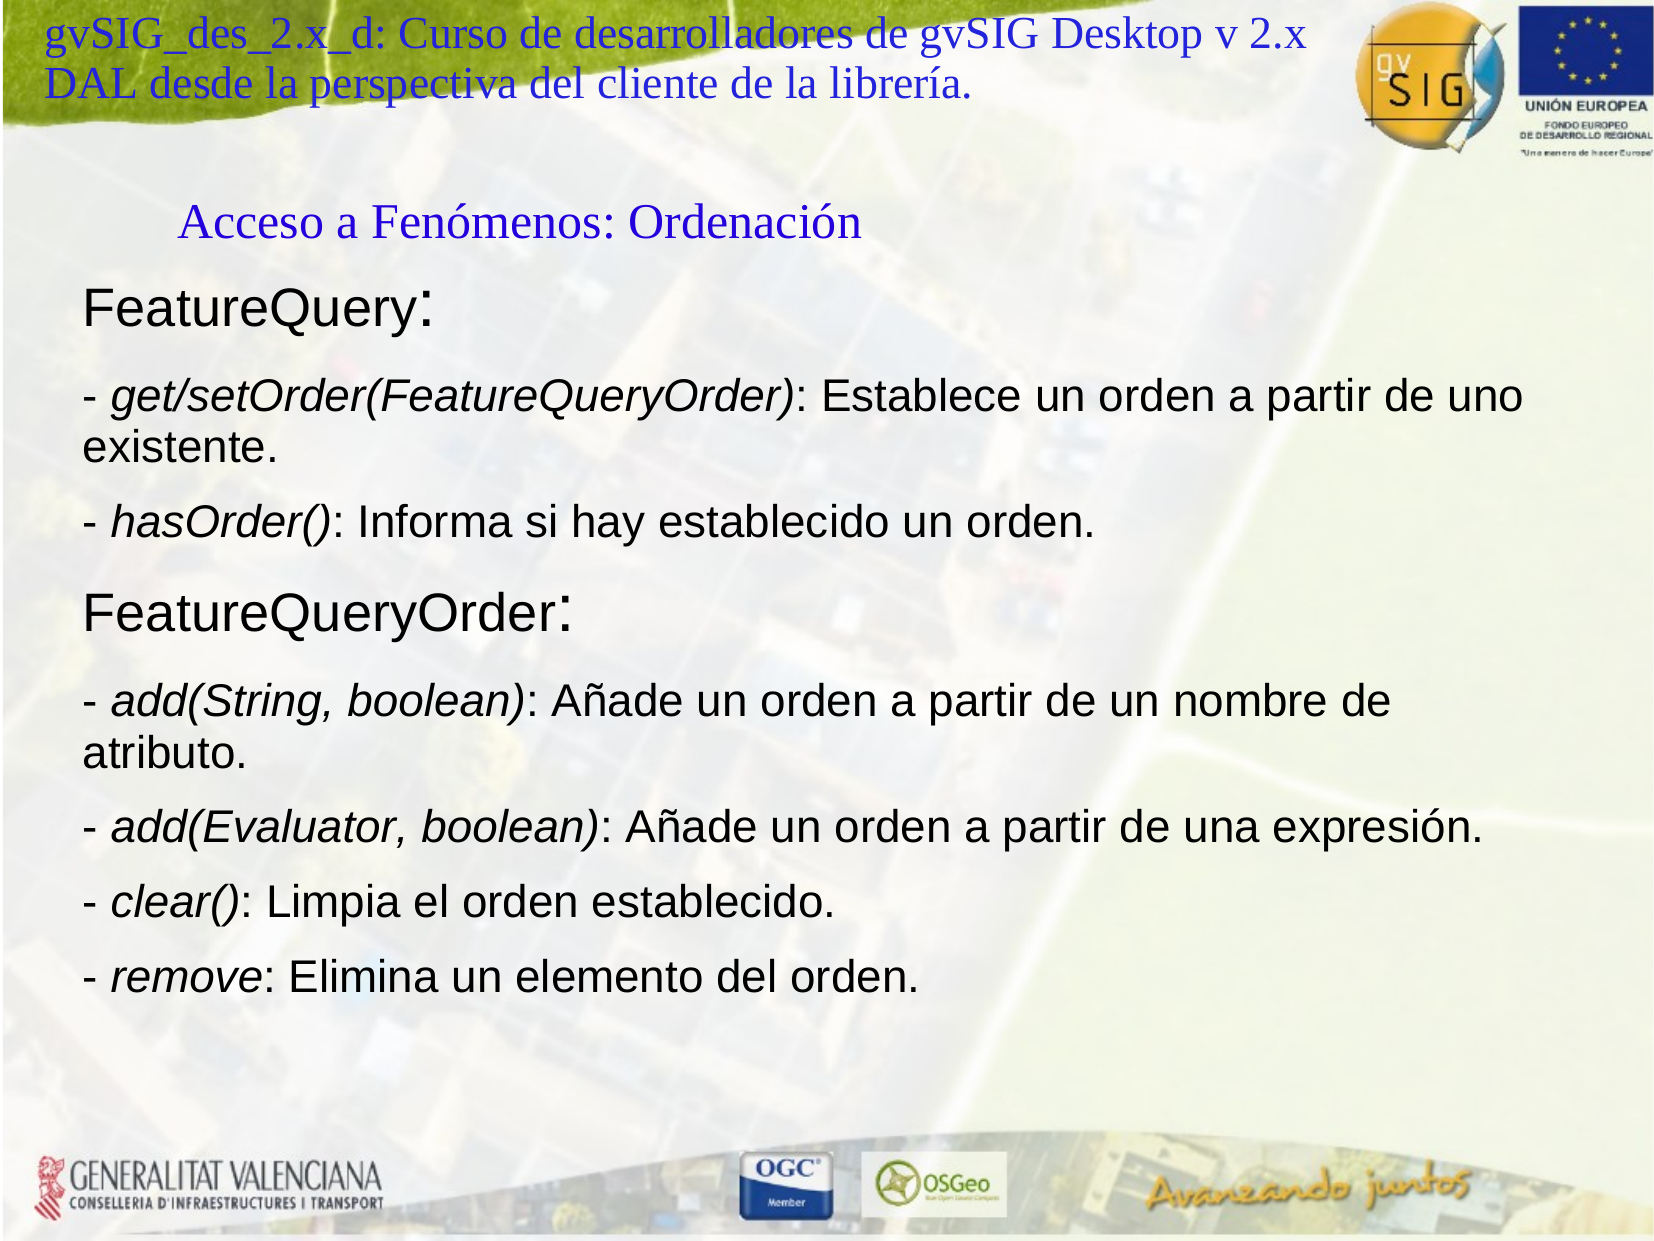

# Acceso a Fenómenos: Ordenación
FeatureQuery:
- get/setOrder(FeatureQueryOrder): Establece un orden a partir de uno existente.
- hasOrder(): Informa si hay establecido un orden.
FeatureQueryOrder:
- add(String, boolean): Añade un orden a partir de un nombre de atributo.
- add(Evaluator, boolean): Añade un orden a partir de una expresión.
- clear(): Limpia el orden establecido.
- remove: Elimina un elemento del orden.